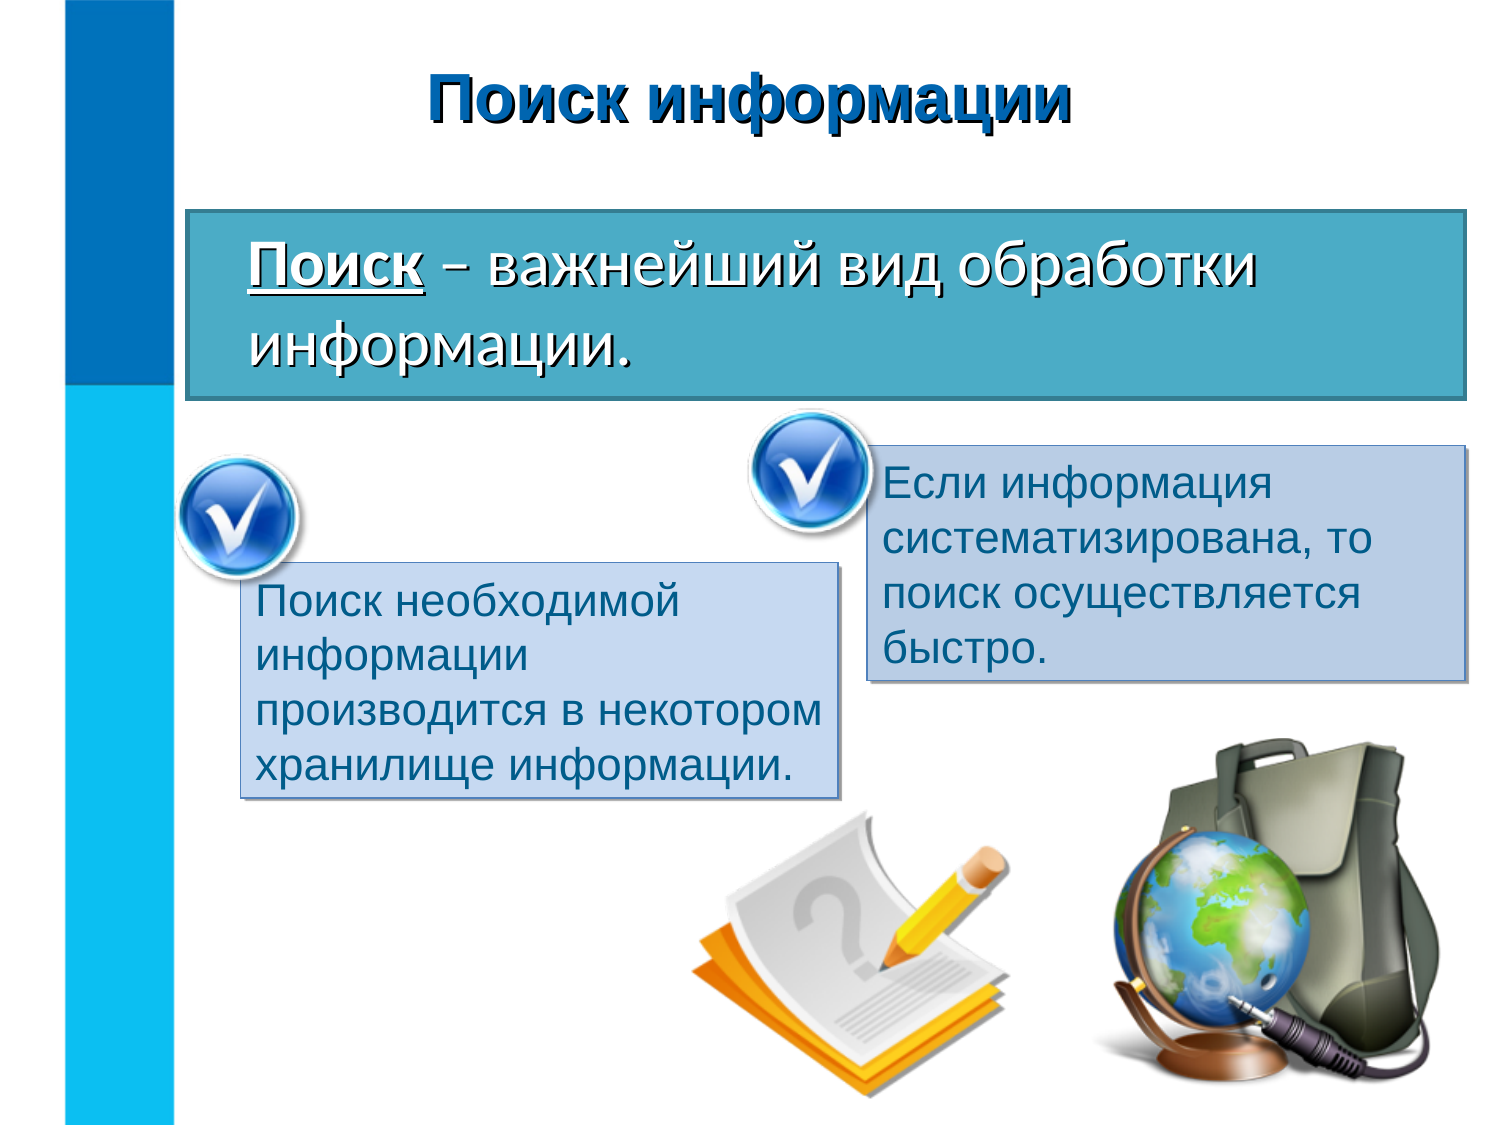

# Поиск информации
Поиск – важнейший вид обработки информации.
Если информация систематизирована, то поиск осуществляется быстро.
Поиск необходимой информации производится в некотором хранилище информации.